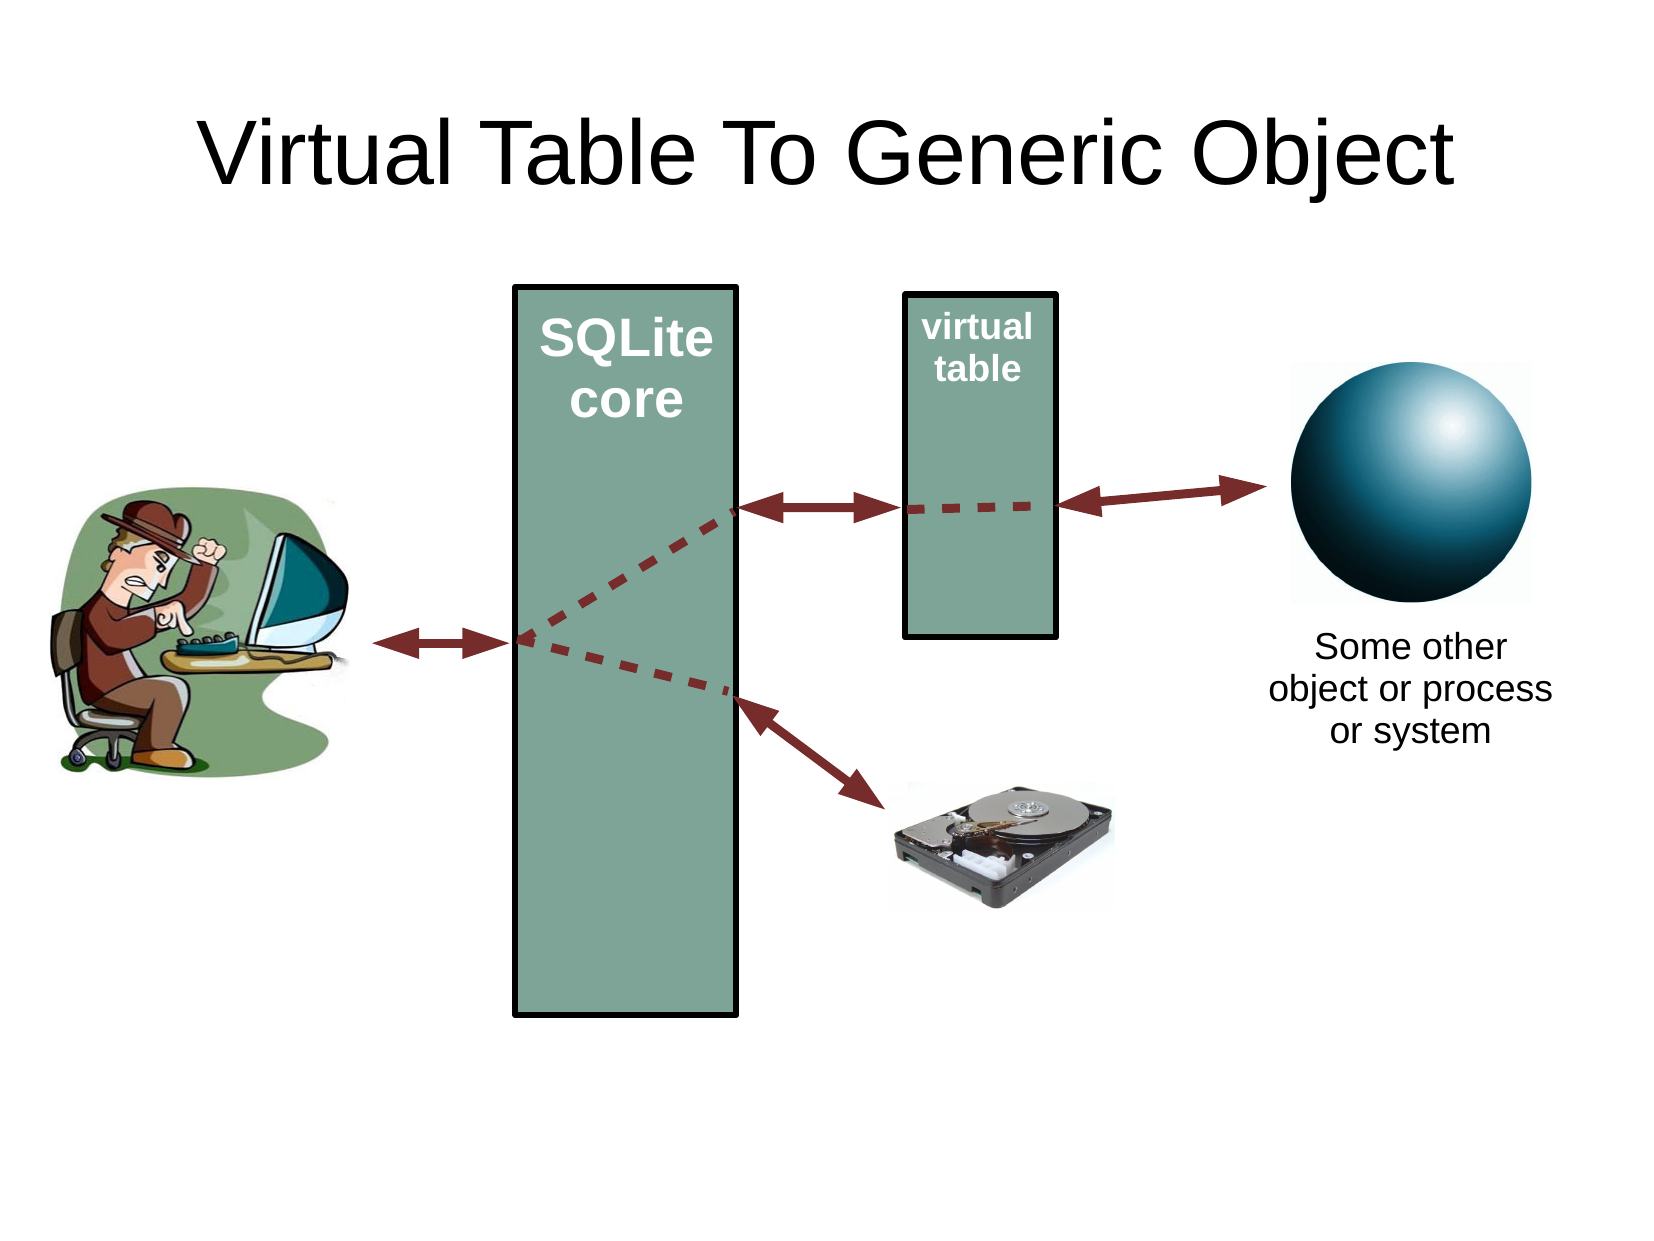

# Virtual Table To Generic Object
SQLite
virtual
table
SQLite
core
Some other
object or process
or system